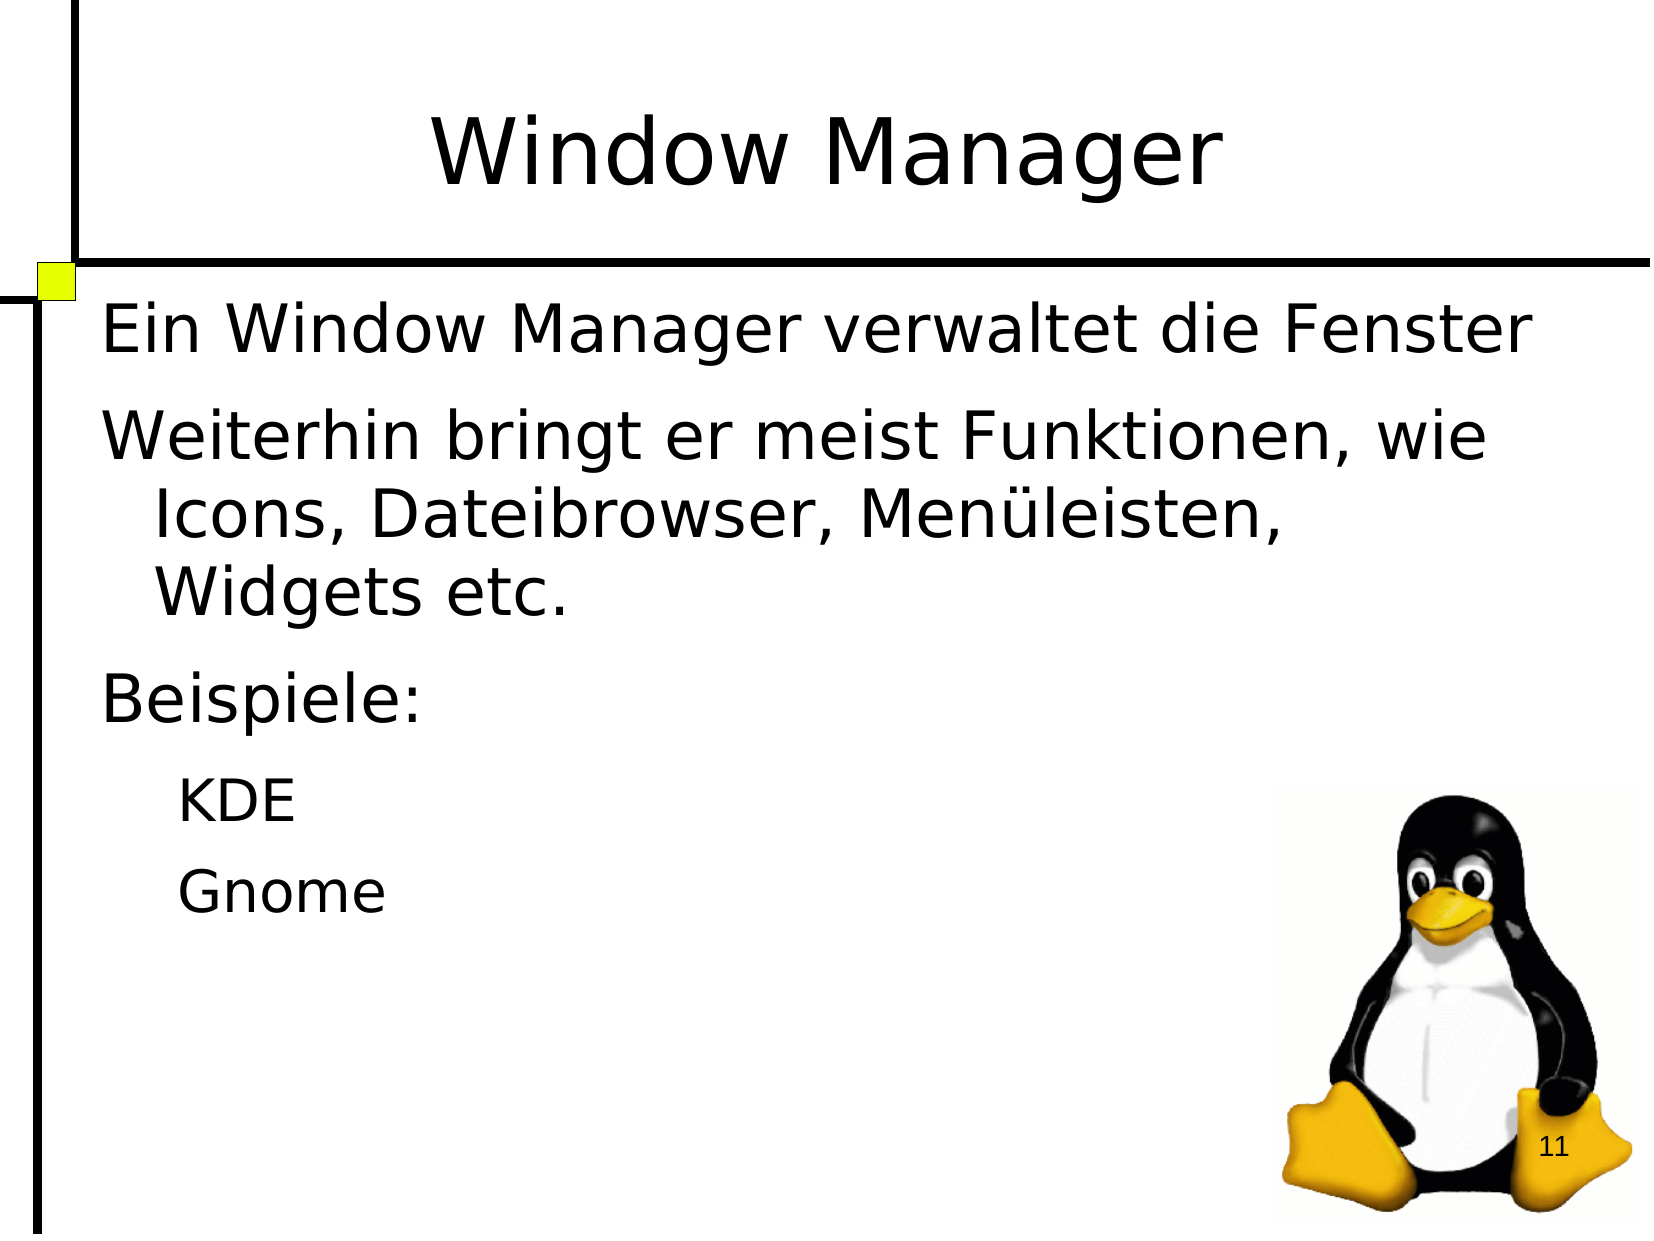

# Window Manager
Ein Window Manager verwaltet die Fenster
Weiterhin bringt er meist Funktionen, wie Icons, Dateibrowser, Menüleisten, Widgets etc.
Beispiele:
KDE
Gnome
11